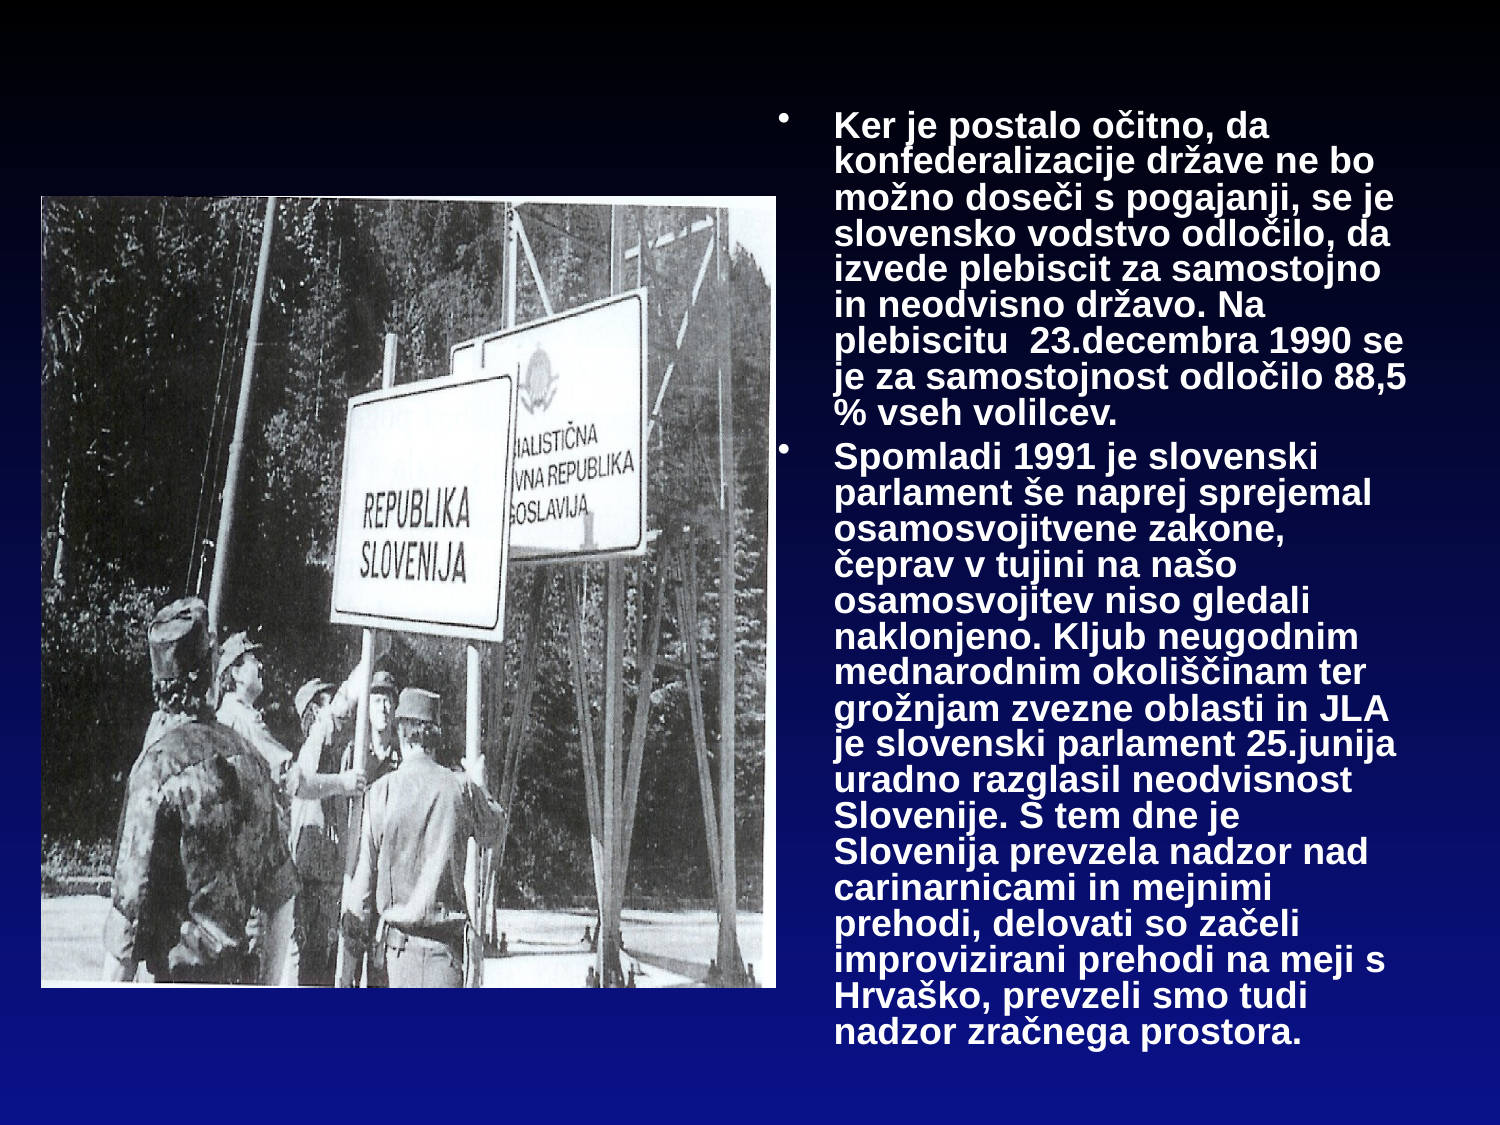

#
Ker je postalo očitno, da konfederalizacije države ne bo možno doseči s pogajanji, se je slovensko vodstvo odločilo, da izvede plebiscit za samostojno in neodvisno državo. Na plebiscitu 23.decembra 1990 se je za samostojnost odločilo 88,5 % vseh volilcev.
Spomladi 1991 je slovenski parlament še naprej sprejemal osamosvojitvene zakone, čeprav v tujini na našo osamosvojitev niso gledali naklonjeno. Kljub neugodnim mednarodnim okoliščinam ter grožnjam zvezne oblasti in JLA je slovenski parlament 25.junija uradno razglasil neodvisnost Slovenije. S tem dne je Slovenija prevzela nadzor nad carinarnicami in mejnimi prehodi, delovati so začeli improvizirani prehodi na meji s Hrvaško, prevzeli smo tudi nadzor zračnega prostora.